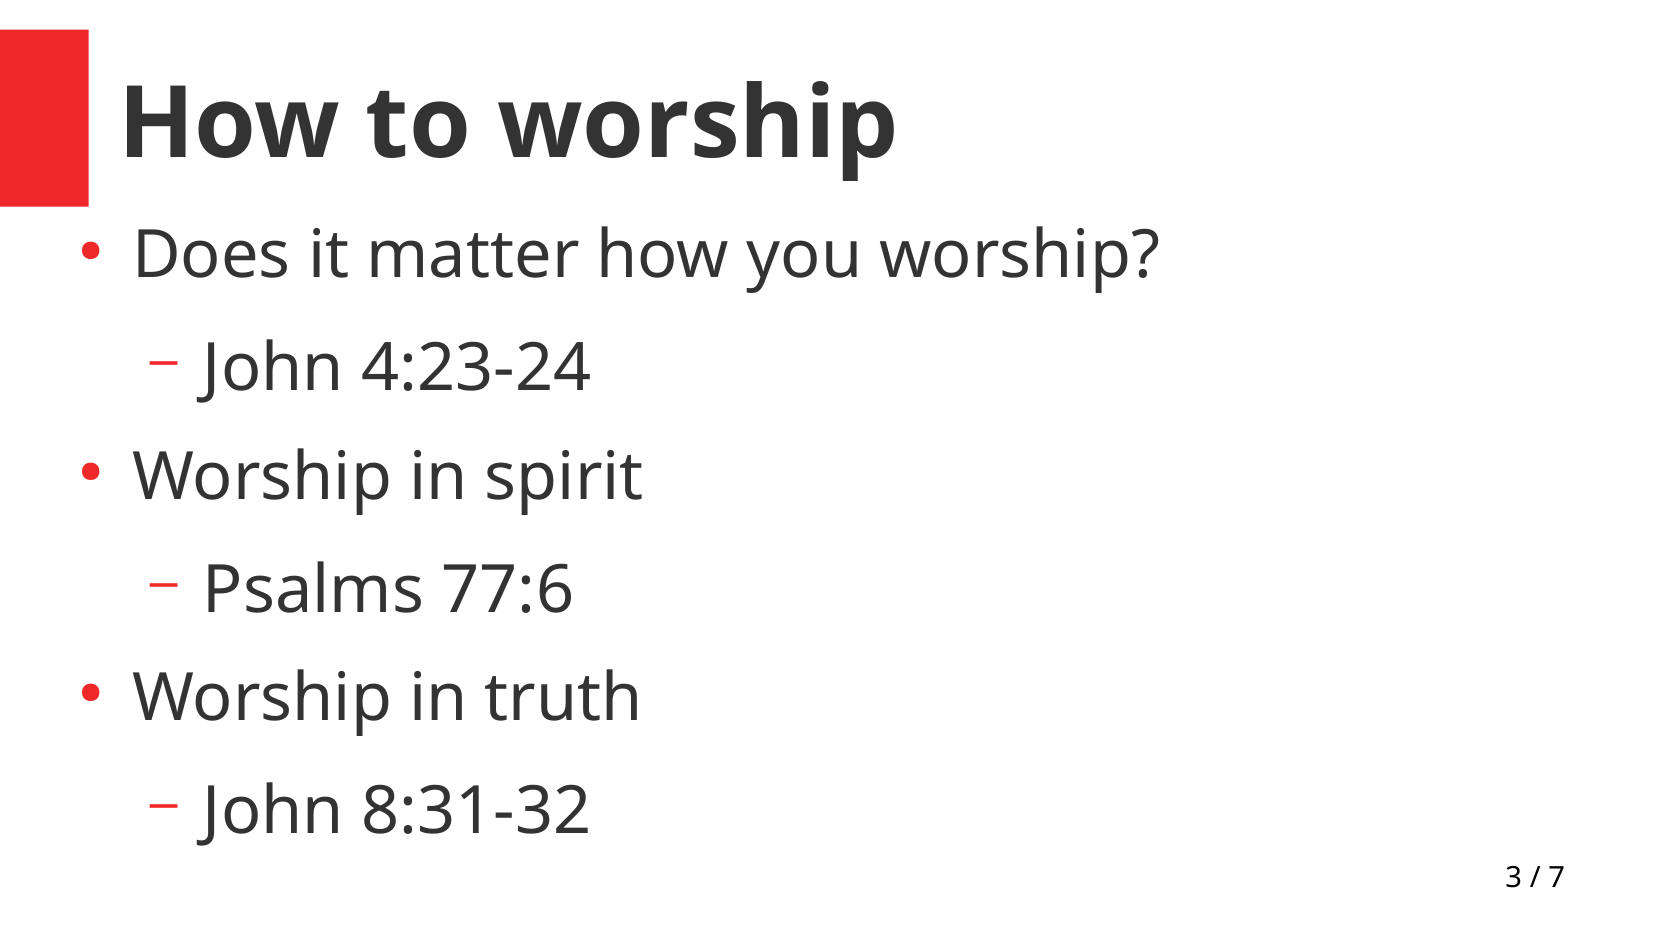

# How to worship
Does it matter how you worship?
John 4:23-24
Worship in spirit
Psalms 77:6
Worship in truth
John 8:31-32
3